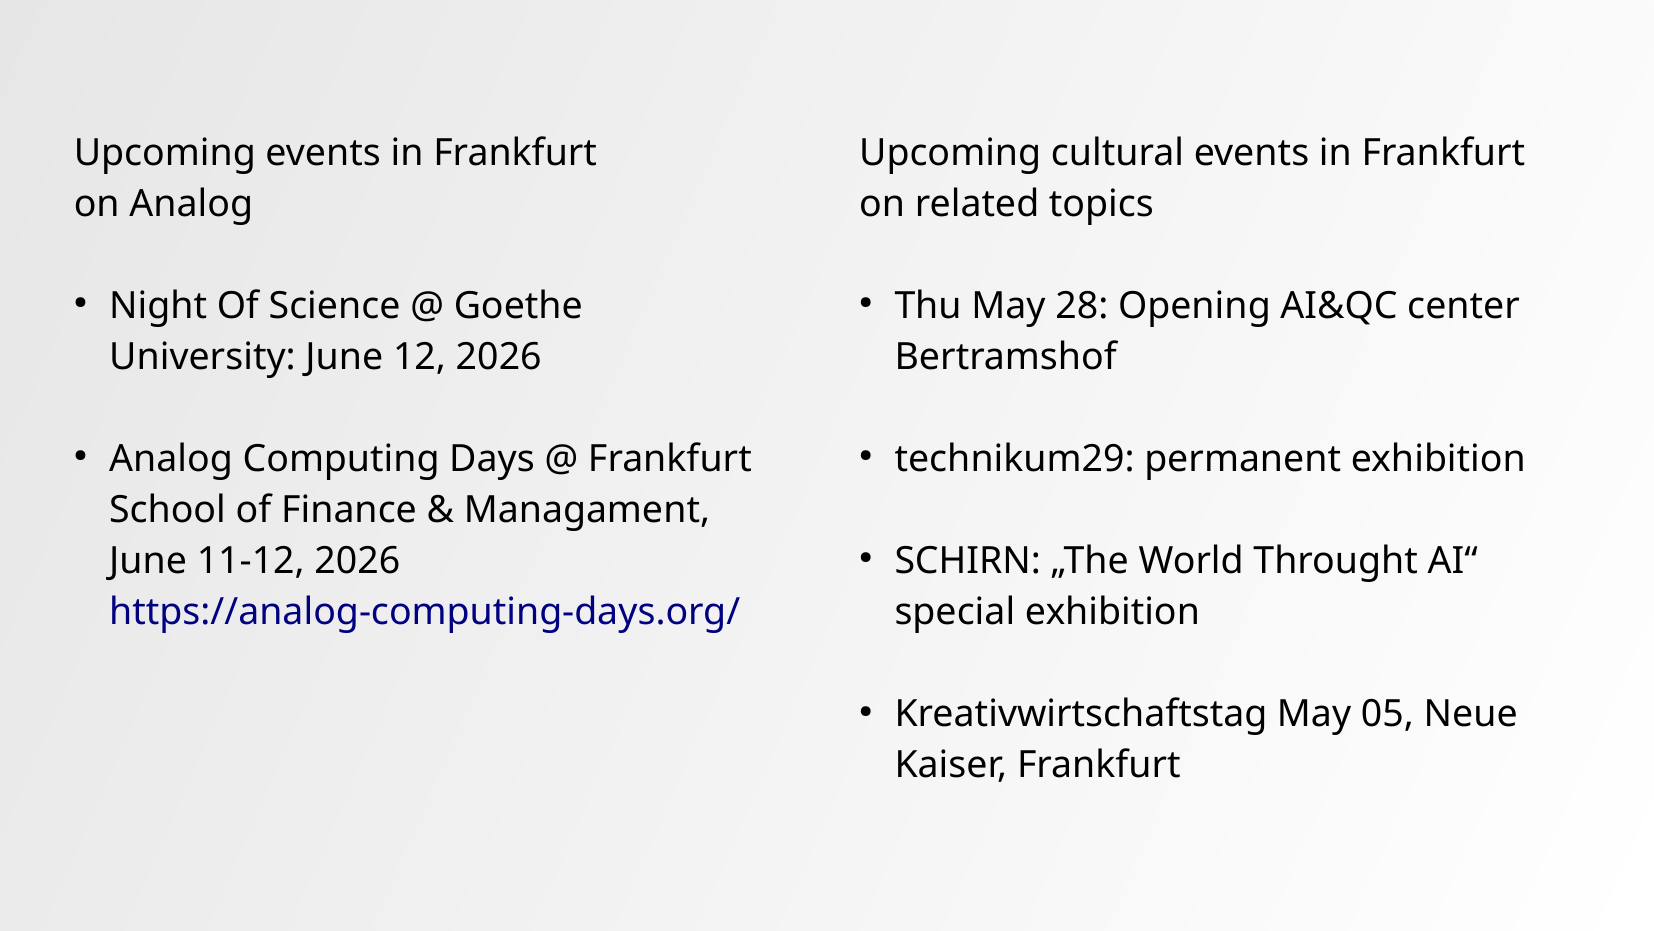

Upcoming events in Frankfurt
on Analog
Night Of Science @ Goethe University: June 12, 2026
Analog Computing Days @ Frankfurt School of Finance & Managament, June 11-12, 2026
https://analog-computing-days.org/
Upcoming cultural events in Frankfurt
on related topics
Thu May 28: Opening AI&QC center Bertramshof
technikum29: permanent exhibition
SCHIRN: „The World Throught AI“ special exhibition
Kreativwirtschaftstag May 05, Neue Kaiser, Frankfurt